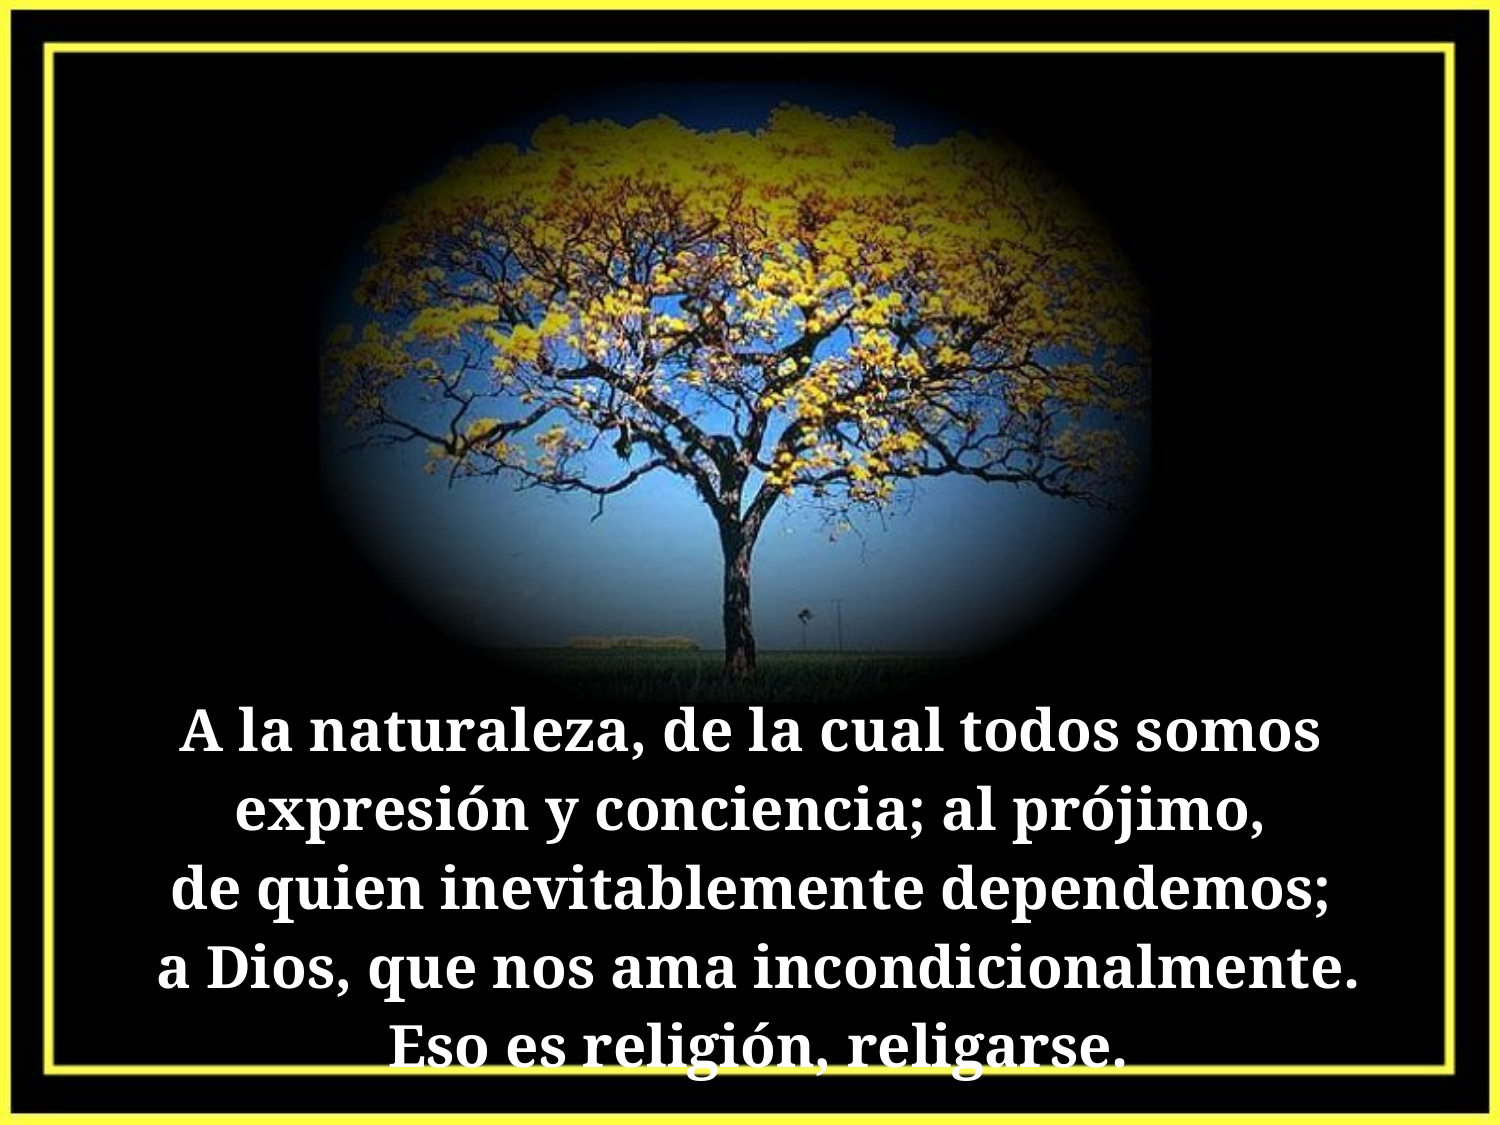

A la naturaleza, de la cual todos somos
expresión y conciencia; al prójimo,
de quien inevitablemente dependemos;
a Dios, que nos ama incondicionalmente.
Eso es religión, religarse.